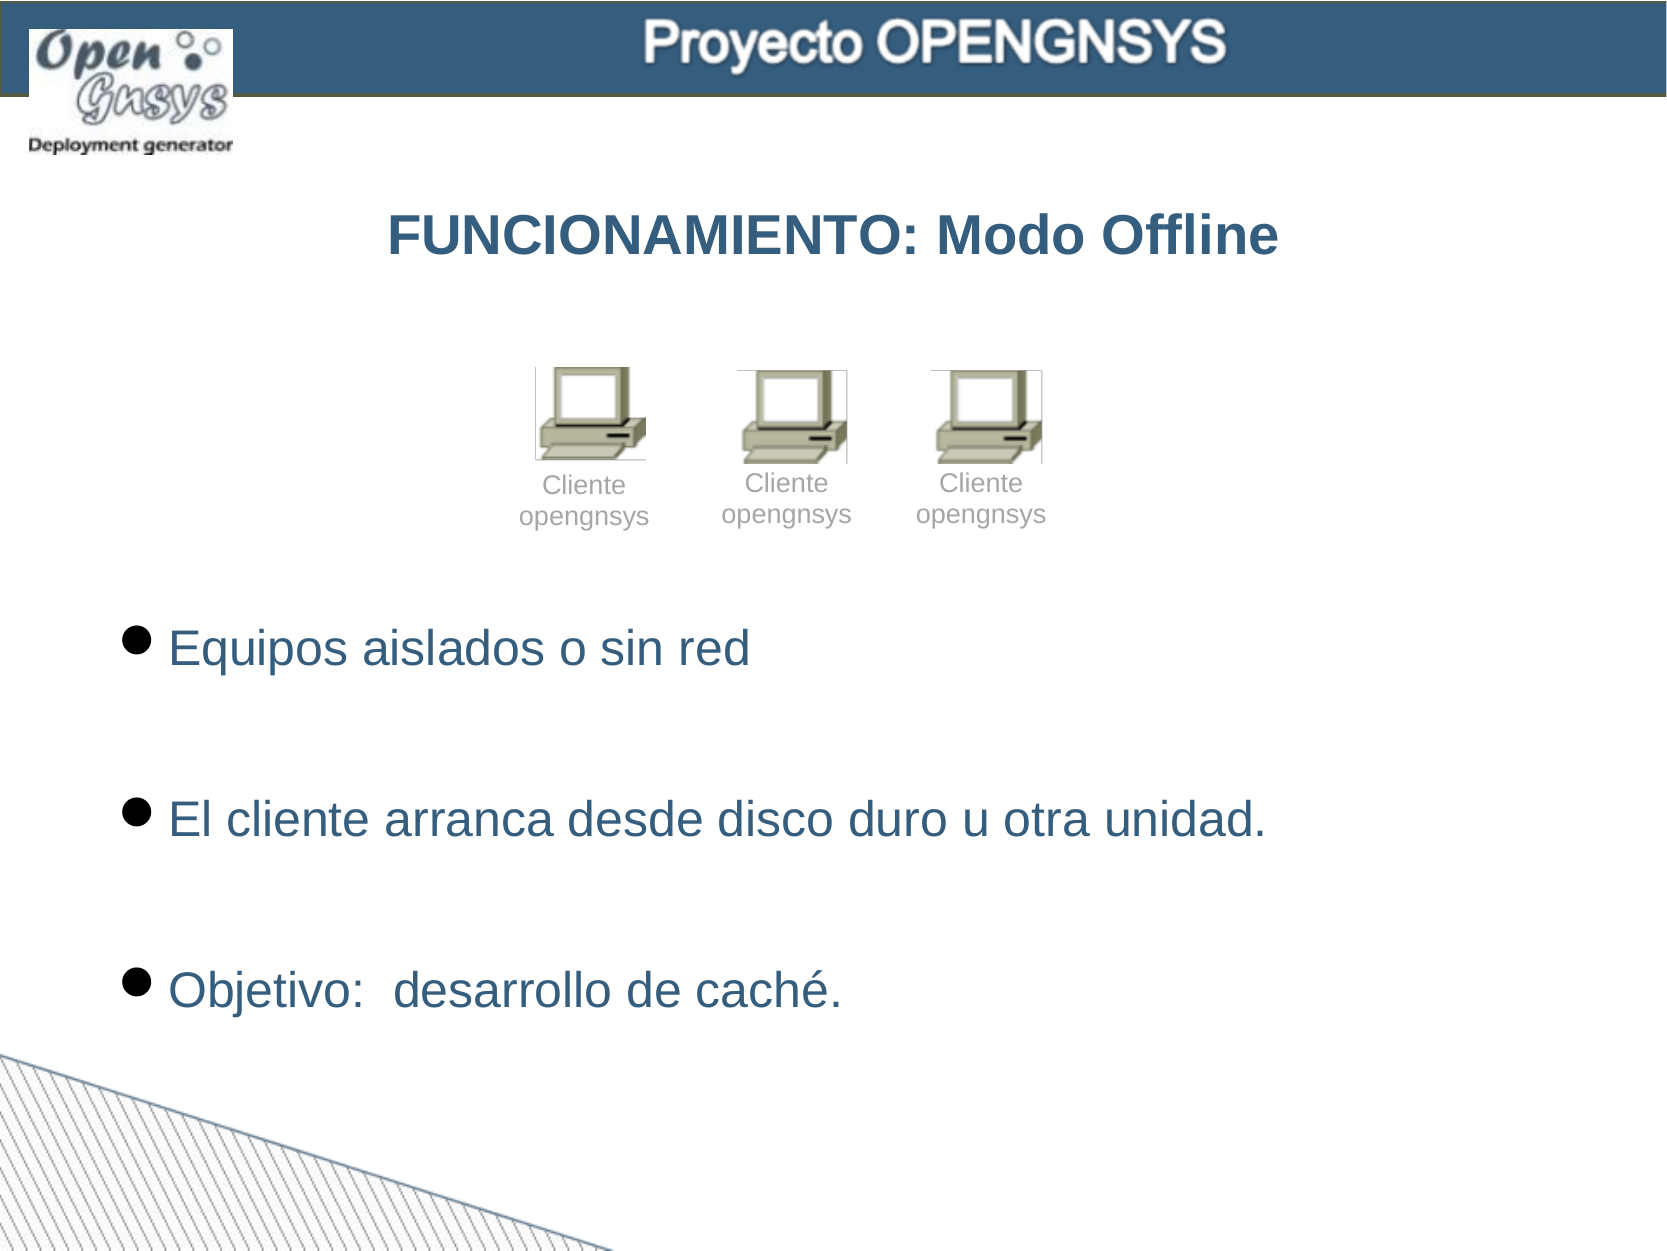

FUNCIONAMIENTO: Modo Offline
Cliente
opengnsys
Cliente
opengnsys
Cliente
opengnsys
Equipos aislados o sin red
El cliente arranca desde disco duro u otra unidad.
Objetivo: desarrollo de caché.